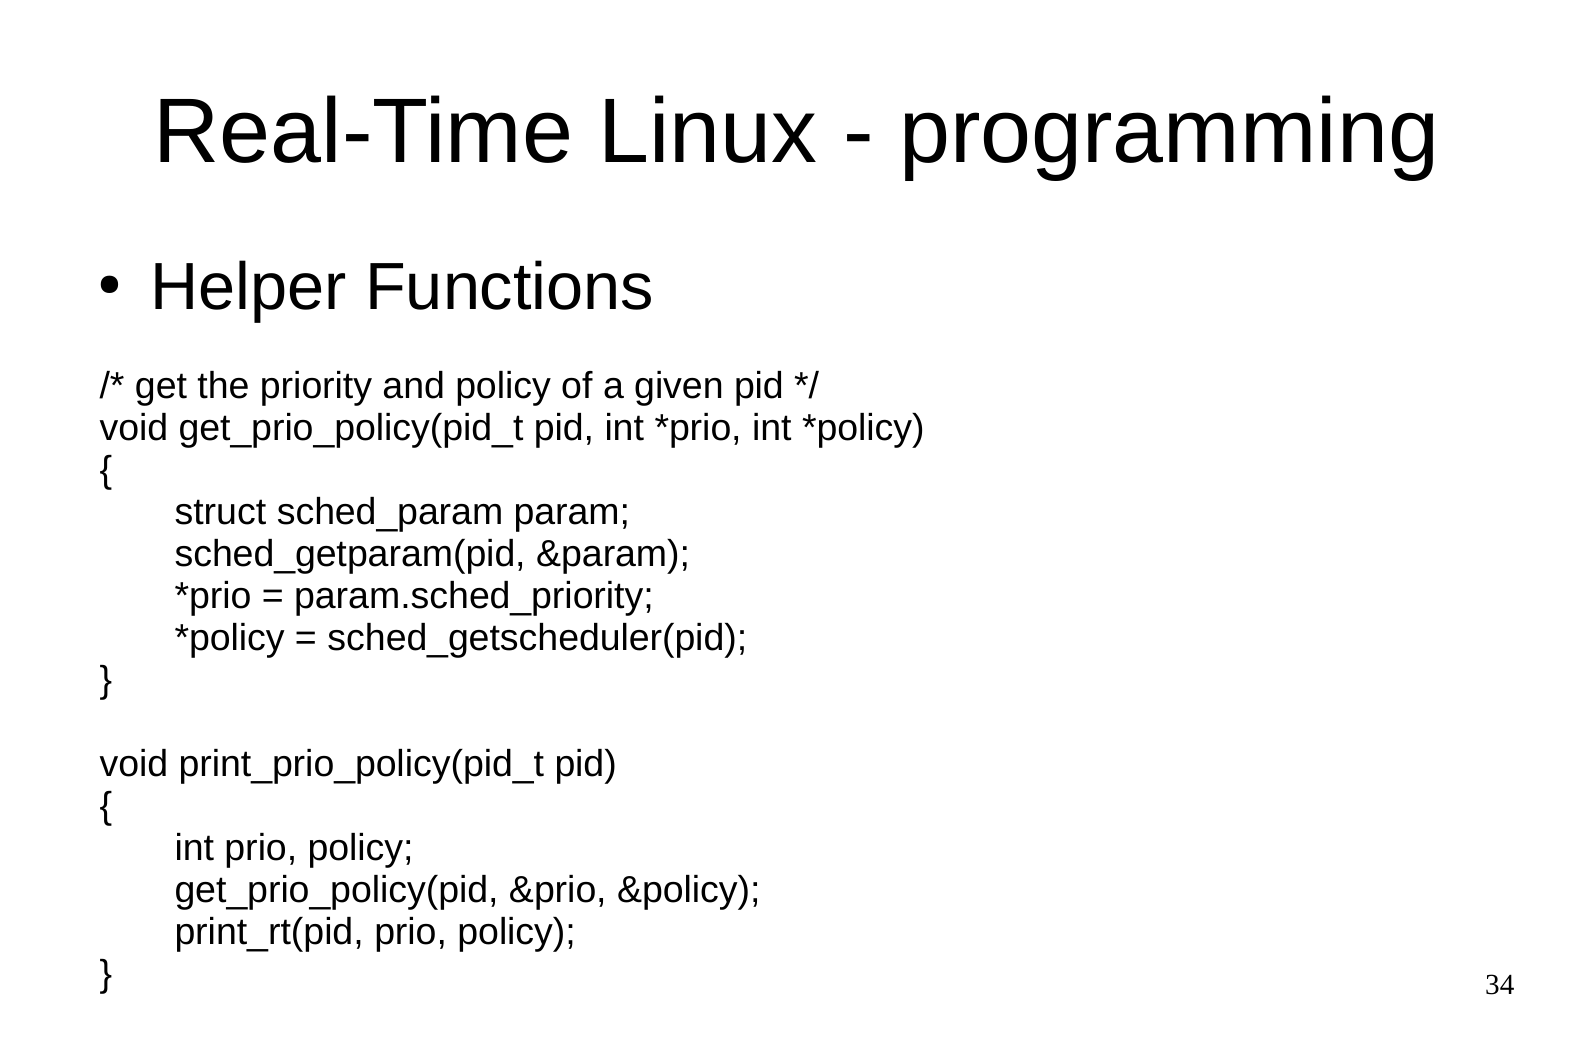

# Real-Time Linux - programming
Helper Functions
/* get the priority and policy of a given pid */
void get_prio_policy(pid_t pid, int *prio, int *policy)
{
	struct sched_param param;
	sched_getparam(pid, &param);
	*prio = param.sched_priority;
	*policy = sched_getscheduler(pid);
}
void print_prio_policy(pid_t pid)
{
	int prio, policy;
	get_prio_policy(pid, &prio, &policy);
	print_rt(pid, prio, policy);
}
34